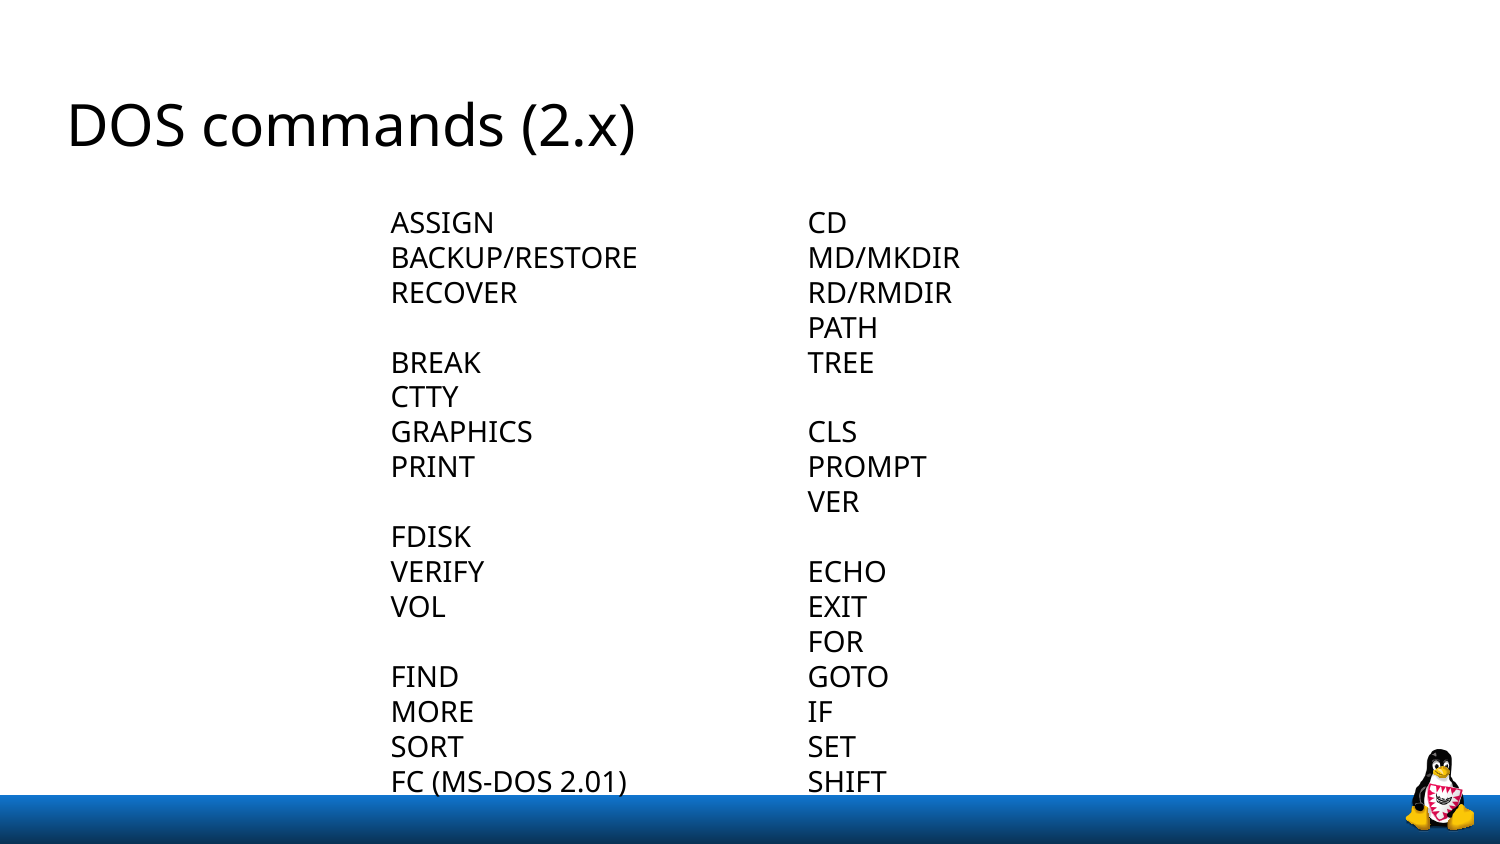

DOS commands (2.x)
# ASSIGN
BACKUP/RESTORE
RECOVER
BREAK
CTTY
GRAPHICS
PRINT
FDISK
VERIFY
VOL
FIND
MORE
SORT
FC (MS-DOS 2.01)
CD
MD/MKDIR
RD/RMDIR
PATH
TREE
CLS
PROMPT
VER
ECHO
EXIT
FOR
GOTO
IF
SET
SHIFT